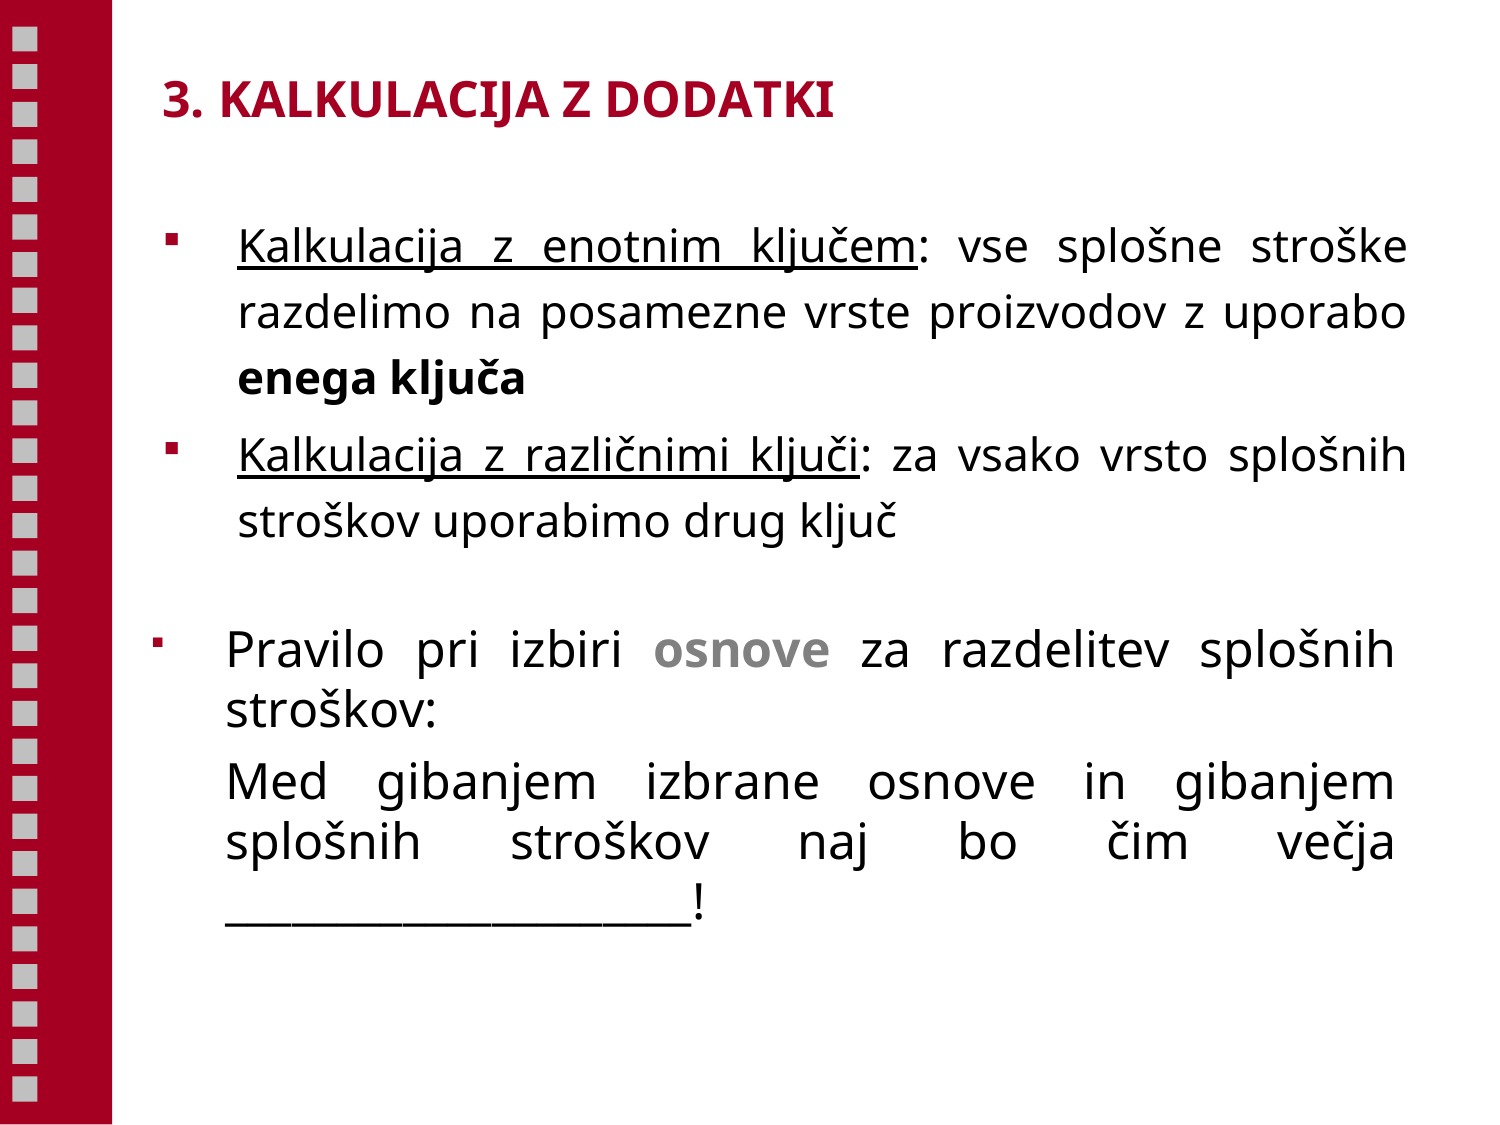

3. KALKULACIJA Z DODATKI
Kalkulacija z enotnim ključem: vse splošne stroške razdelimo na posamezne vrste proizvodov z uporabo enega ključa
Kalkulacija z različnimi ključi: za vsako vrsto splošnih stroškov uporabimo drug ključ
# Pravilo pri izbiri osnove za razdelitev splošnih stroškov:
	Med gibanjem izbrane osnove in gibanjem splošnih stroškov naj bo čim večja _____________________!